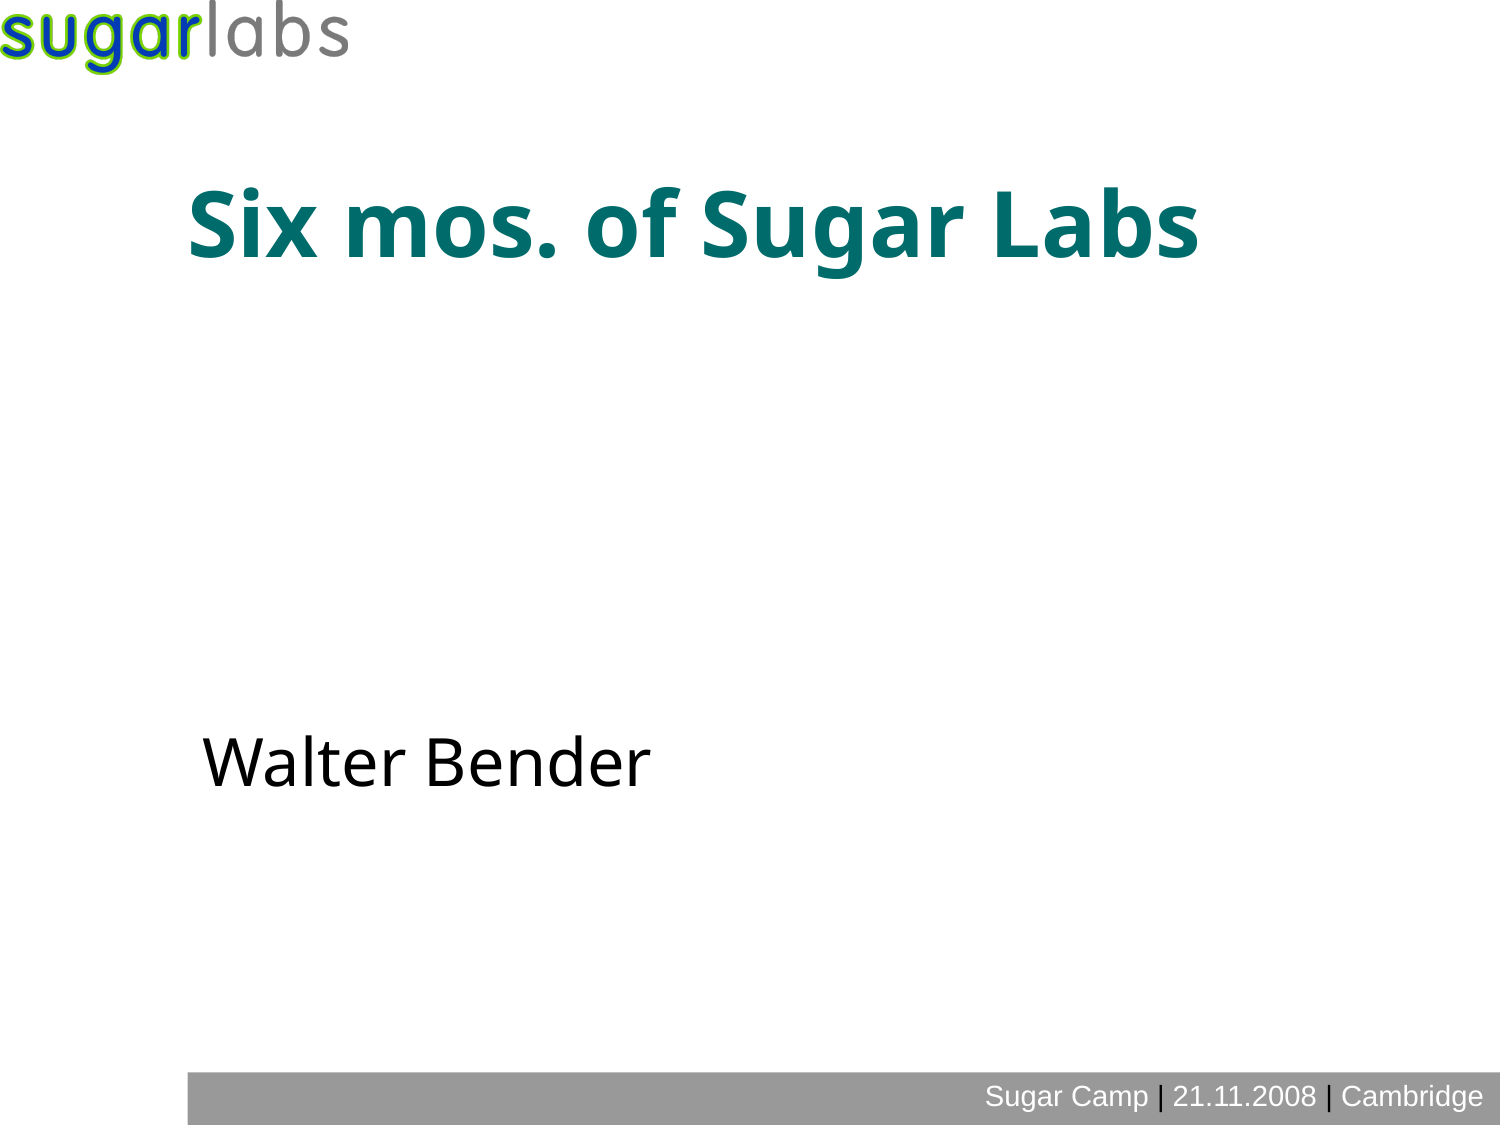

Six mos. of Sugar Labs
# Walter Bender